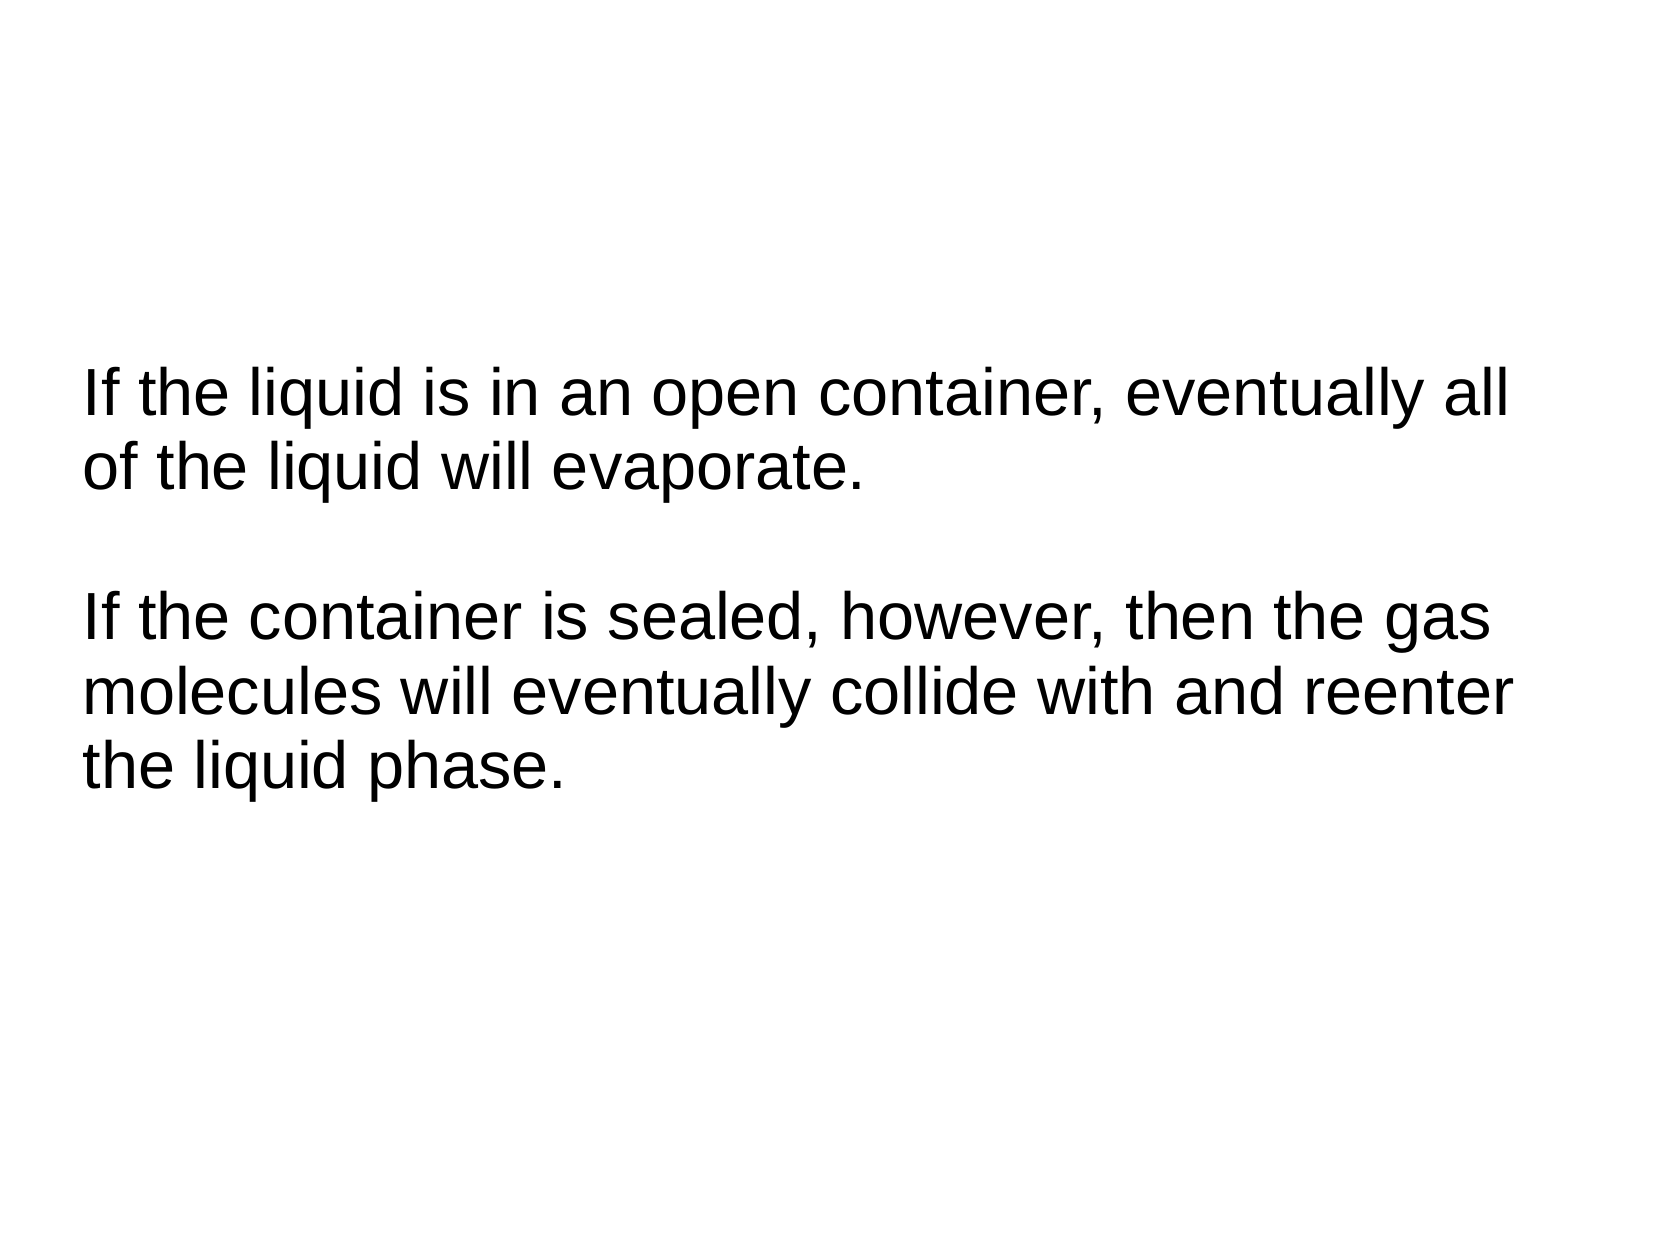

# If the liquid is in an open container, eventually all of the liquid will evaporate.
If the container is sealed, however, then the gas molecules will eventually collide with and reenter the liquid phase.